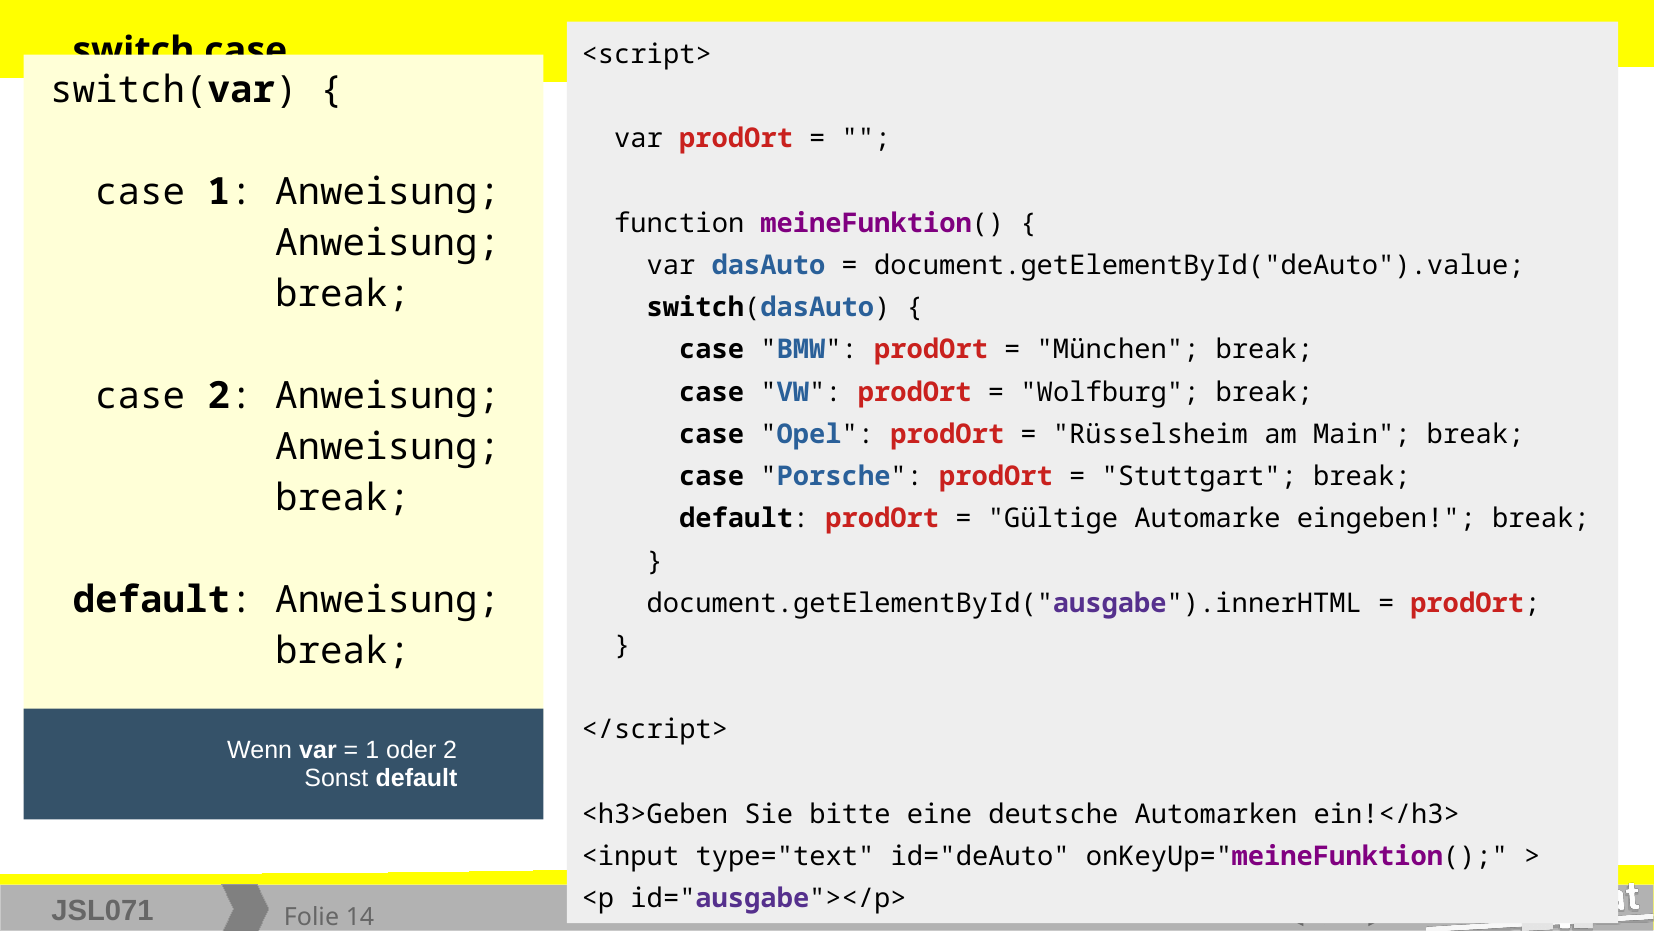

JavaScript
switch case
<script>
 var prodOrt = "";
 function meineFunktion() {
 var dasAuto = document.getElementById("deAuto").value;
 switch(dasAuto) {
 case "BMW": prodOrt = "München"; break;
 case "VW": prodOrt = "Wolfburg"; break;
 case "Opel": prodOrt = "Rüsselsheim am Main"; break;
 case "Porsche": prodOrt = "Stuttgart"; break;
 default: prodOrt = "Gültige Automarke eingeben!"; break;
 }
 document.getElementById("ausgabe").innerHTML = prodOrt;
 }
</script>
<h3>Geben Sie bitte eine deutsche Automarken ein!</h3>
<input type="text" id="deAuto" onKeyUp="meineFunktion();" >
<p id="ausgabe"></p>
switch(var) {
 case 1: Anweisung;
 Anweisung;
 break;
 case 2: Anweisung;
 Anweisung;
 break;
 default: Anweisung;
 break;
}
Wenn var = 1 oder 2
Sonst default
JSL071
Folie